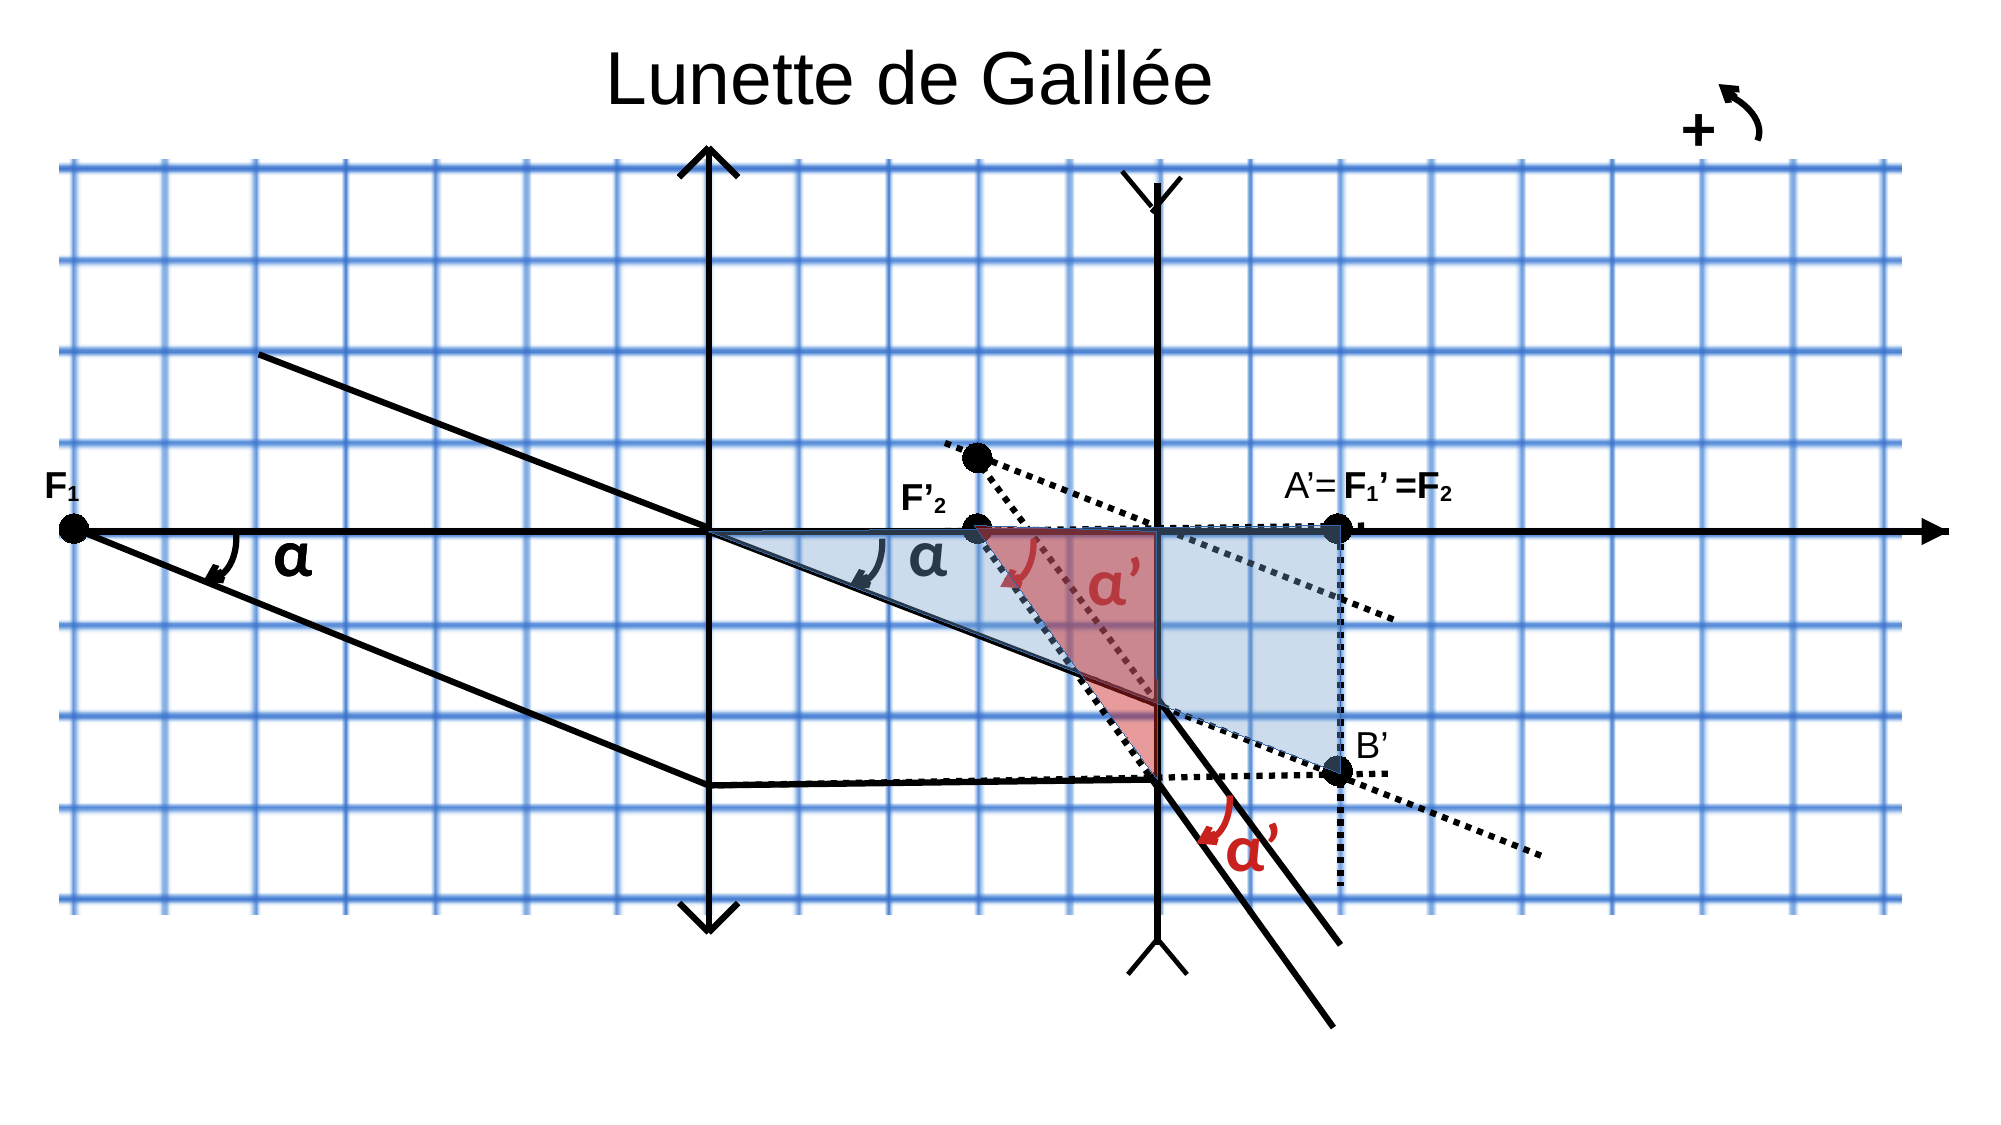

Lunette de Galilée
+
F1
A’=
F1’ =F2
F’2
α
α
α
α’
B’
α’